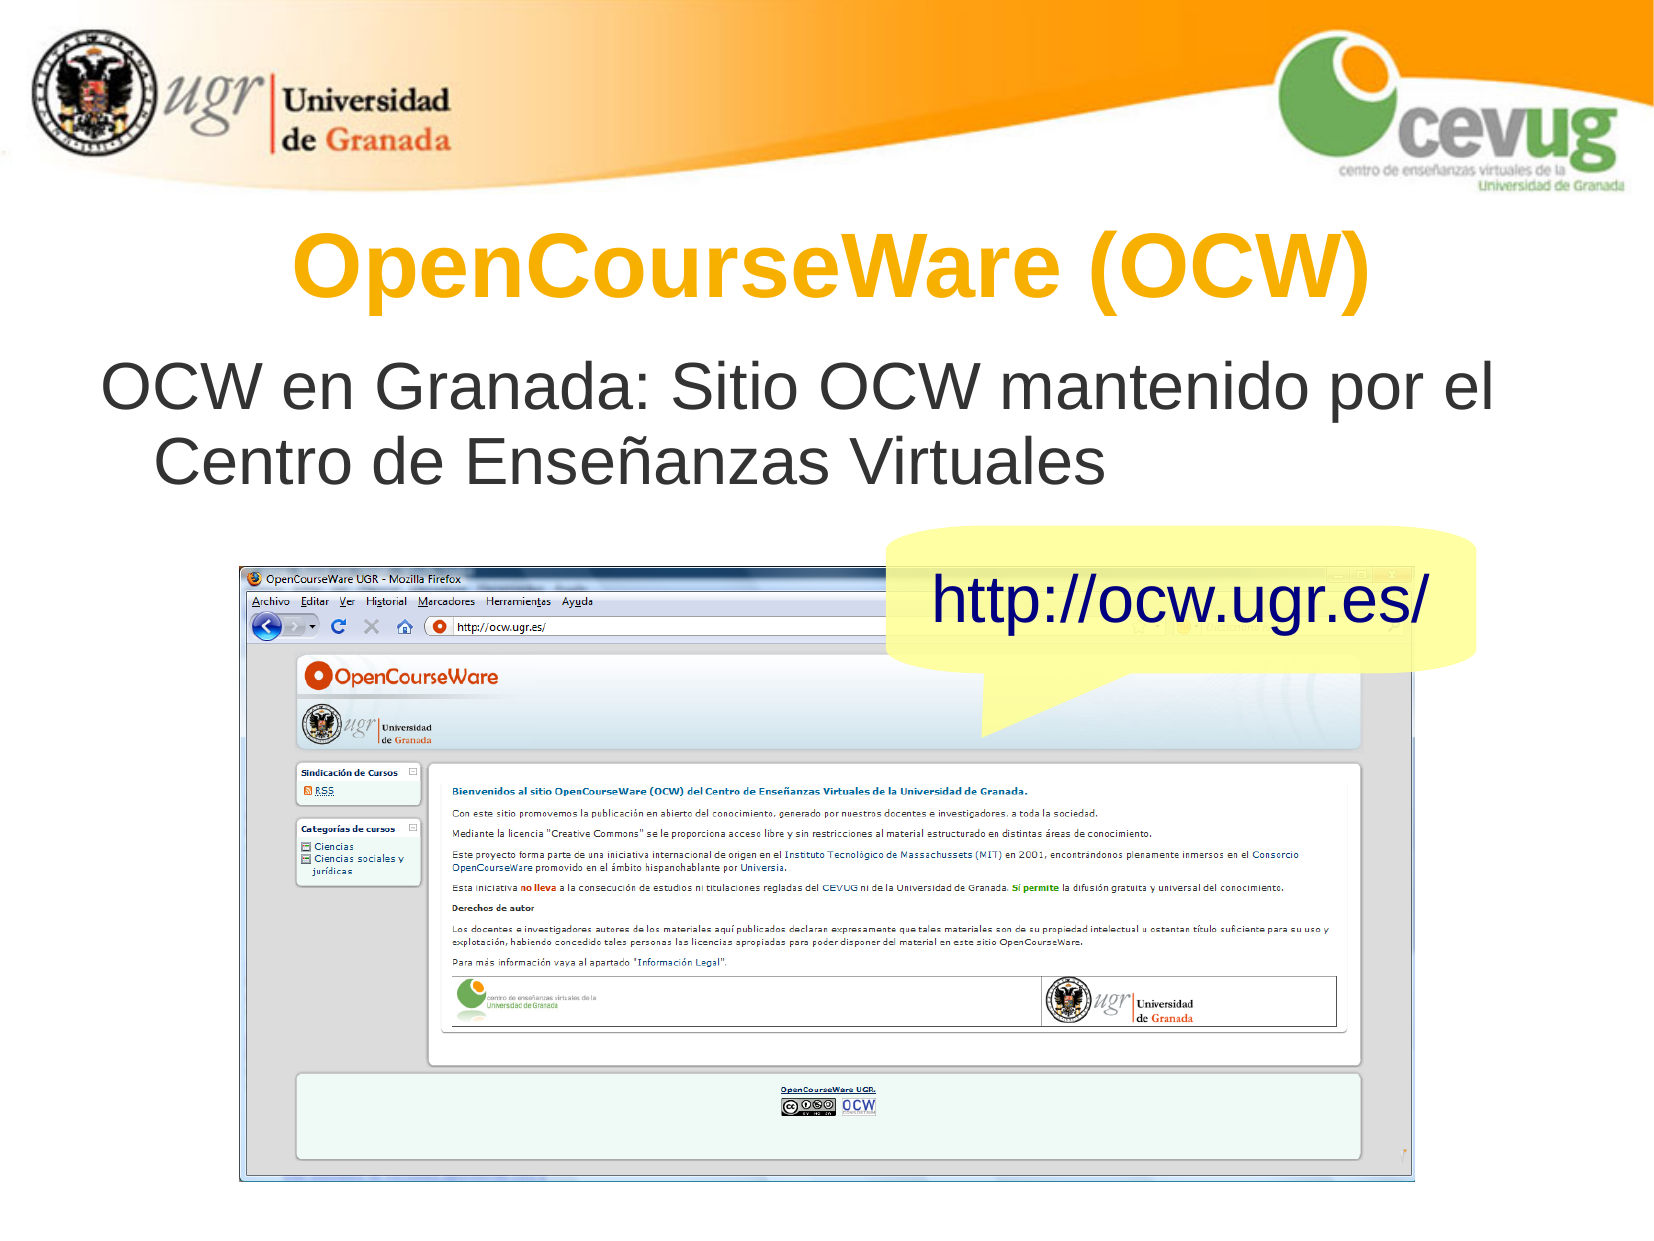

# OpenCourseWare (OCW)
OCW en Granada: Sitio OCW mantenido por el Centro de Enseñanzas Virtuales
http://ocw.ugr.es/